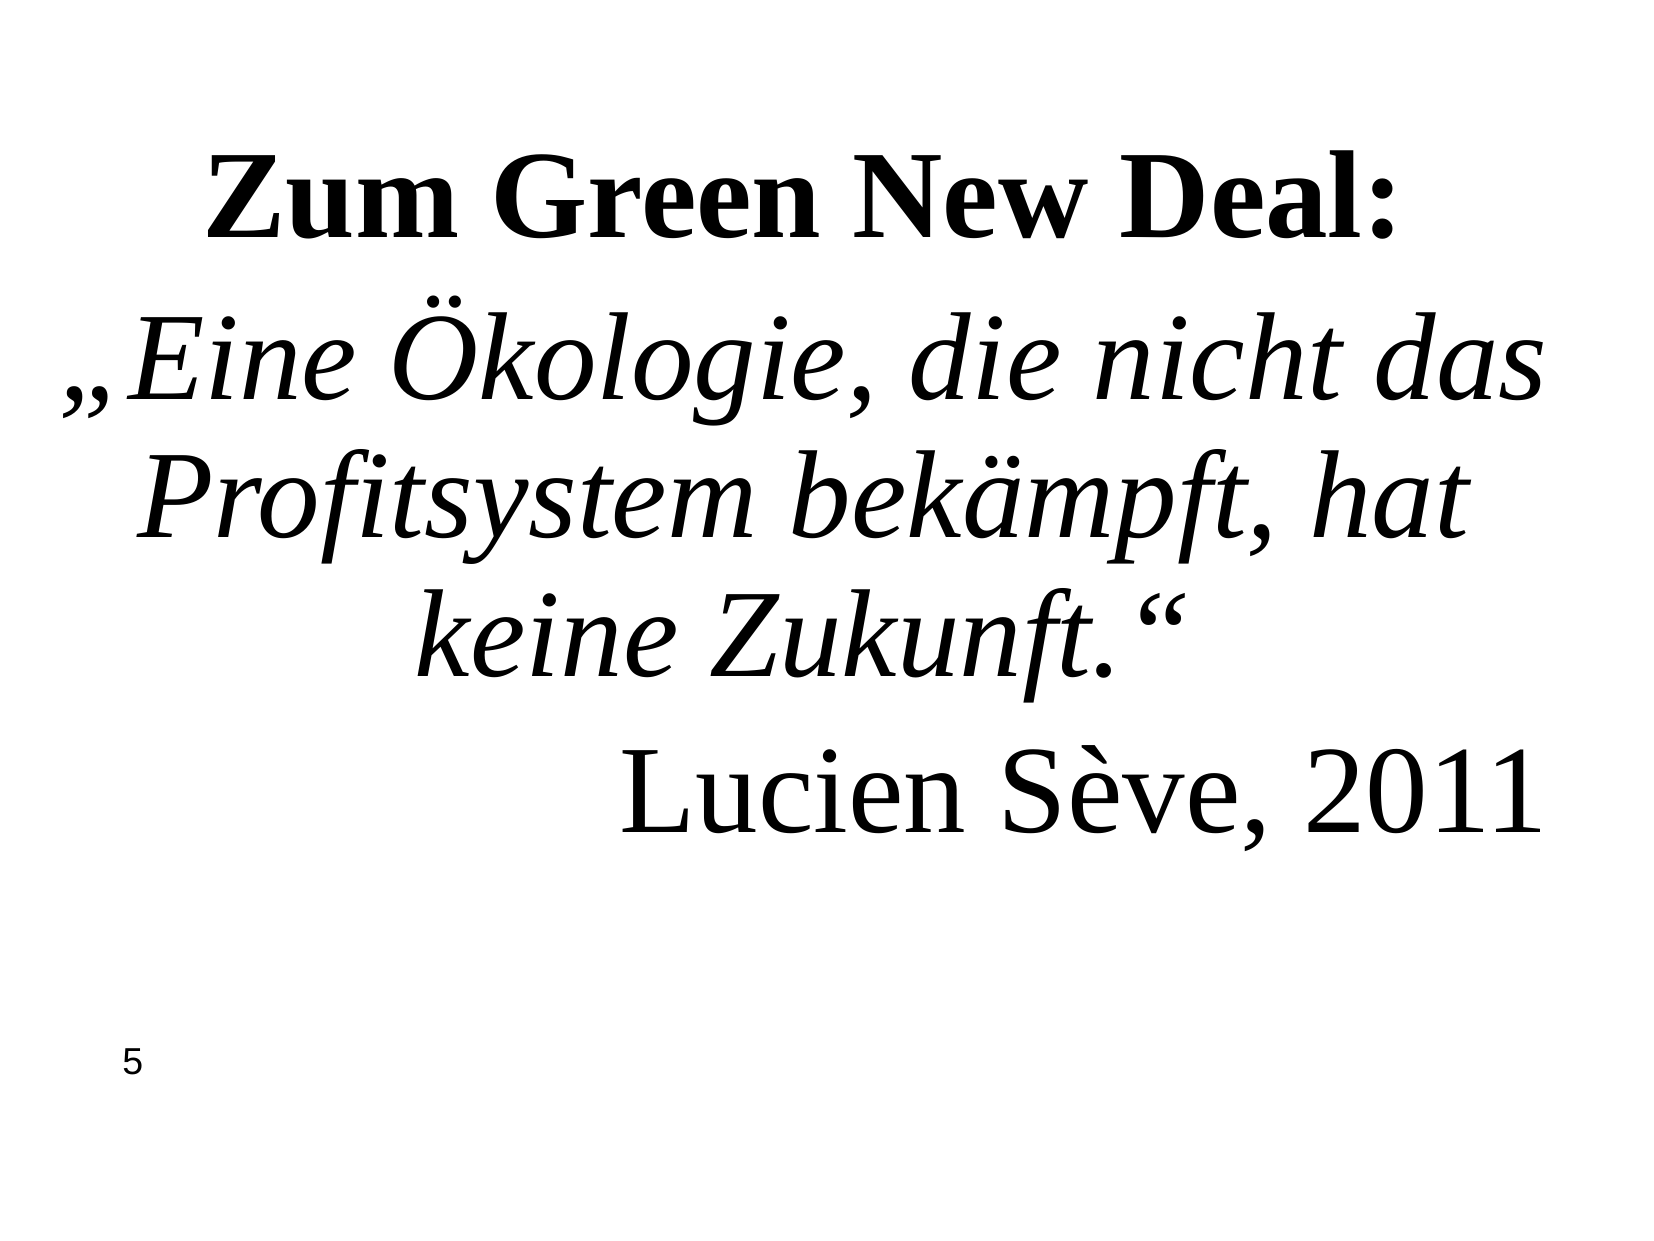

Zum Green New Deal:
„Eine Ökologie, die nicht das Profitsystem bekämpft, hat keine Zukunft.“
Lucien Sève, 2011